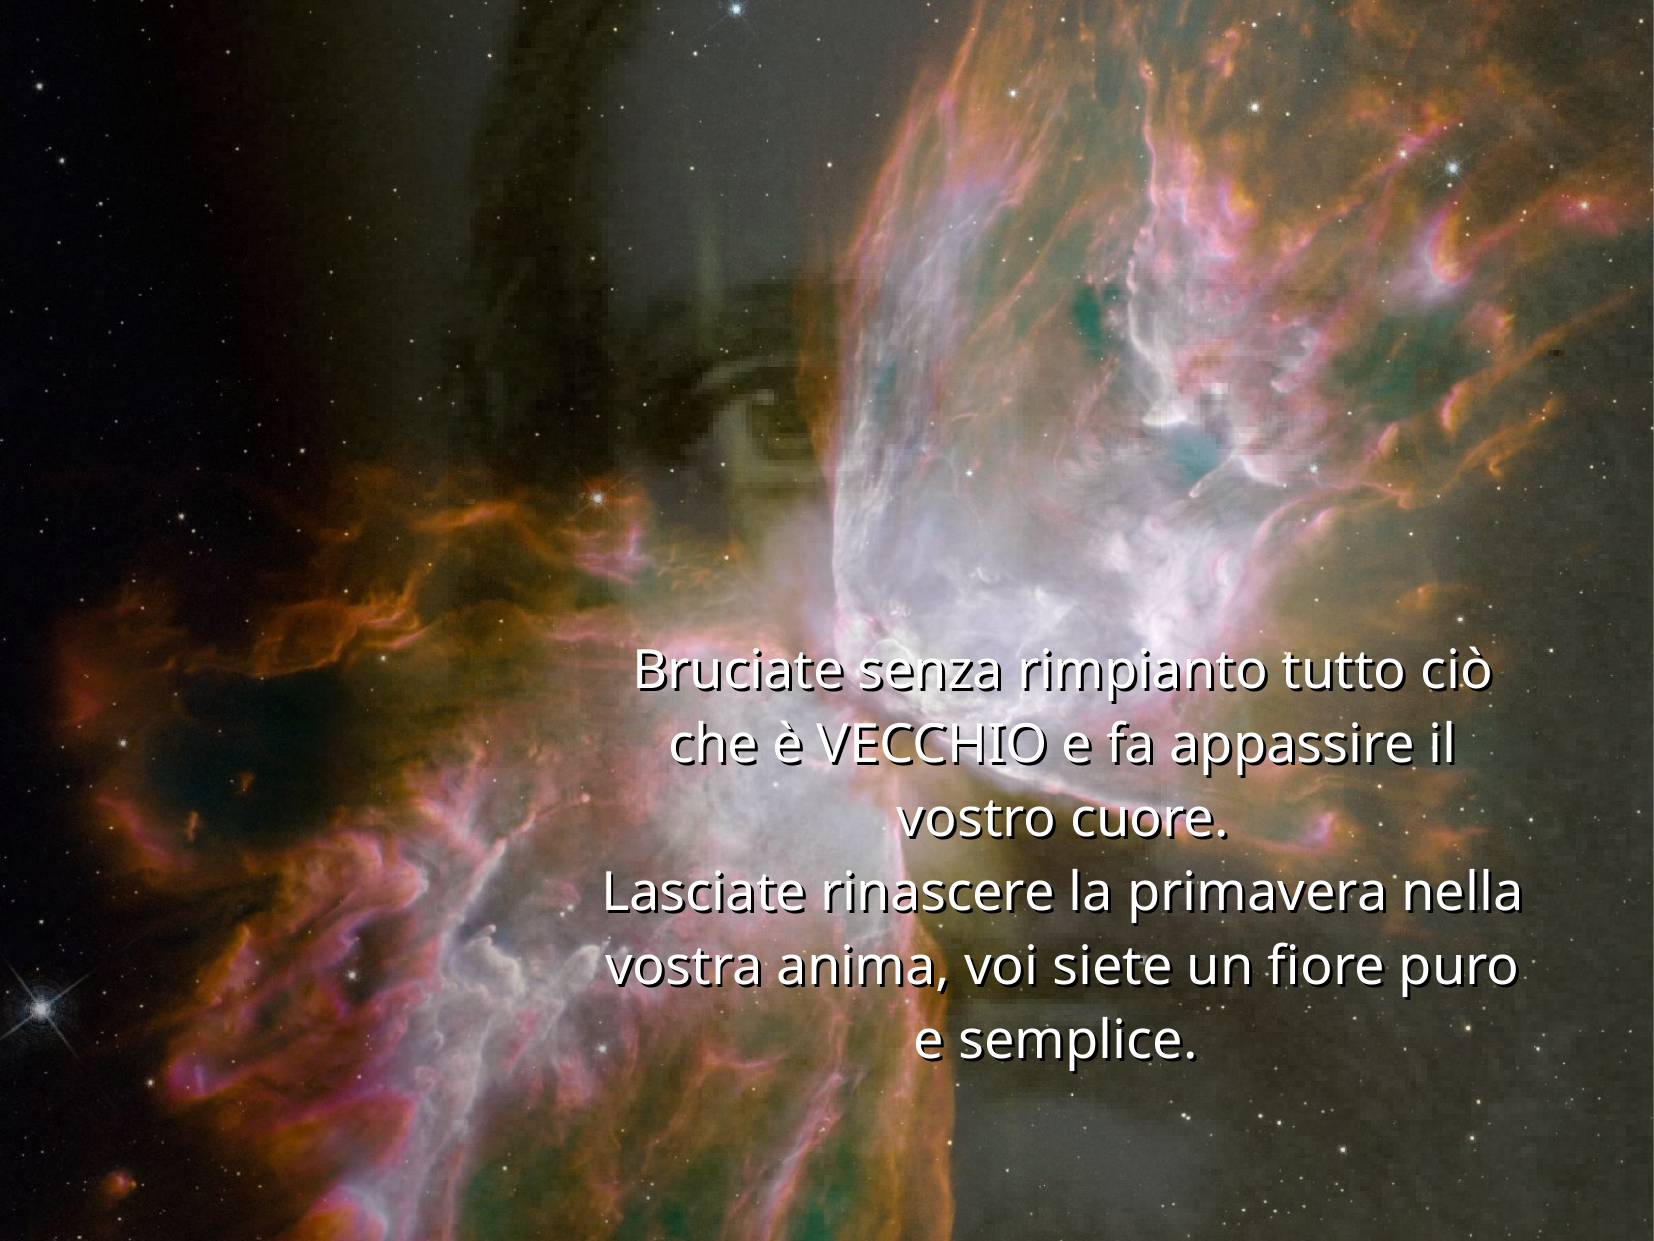

# Bruciate senza rimpianto tutto ciò che è VECCHIO e fa appassire il vostro cuore. Lasciate rinascere la primavera nella vostra anima, voi siete un fiore puro e semplice.